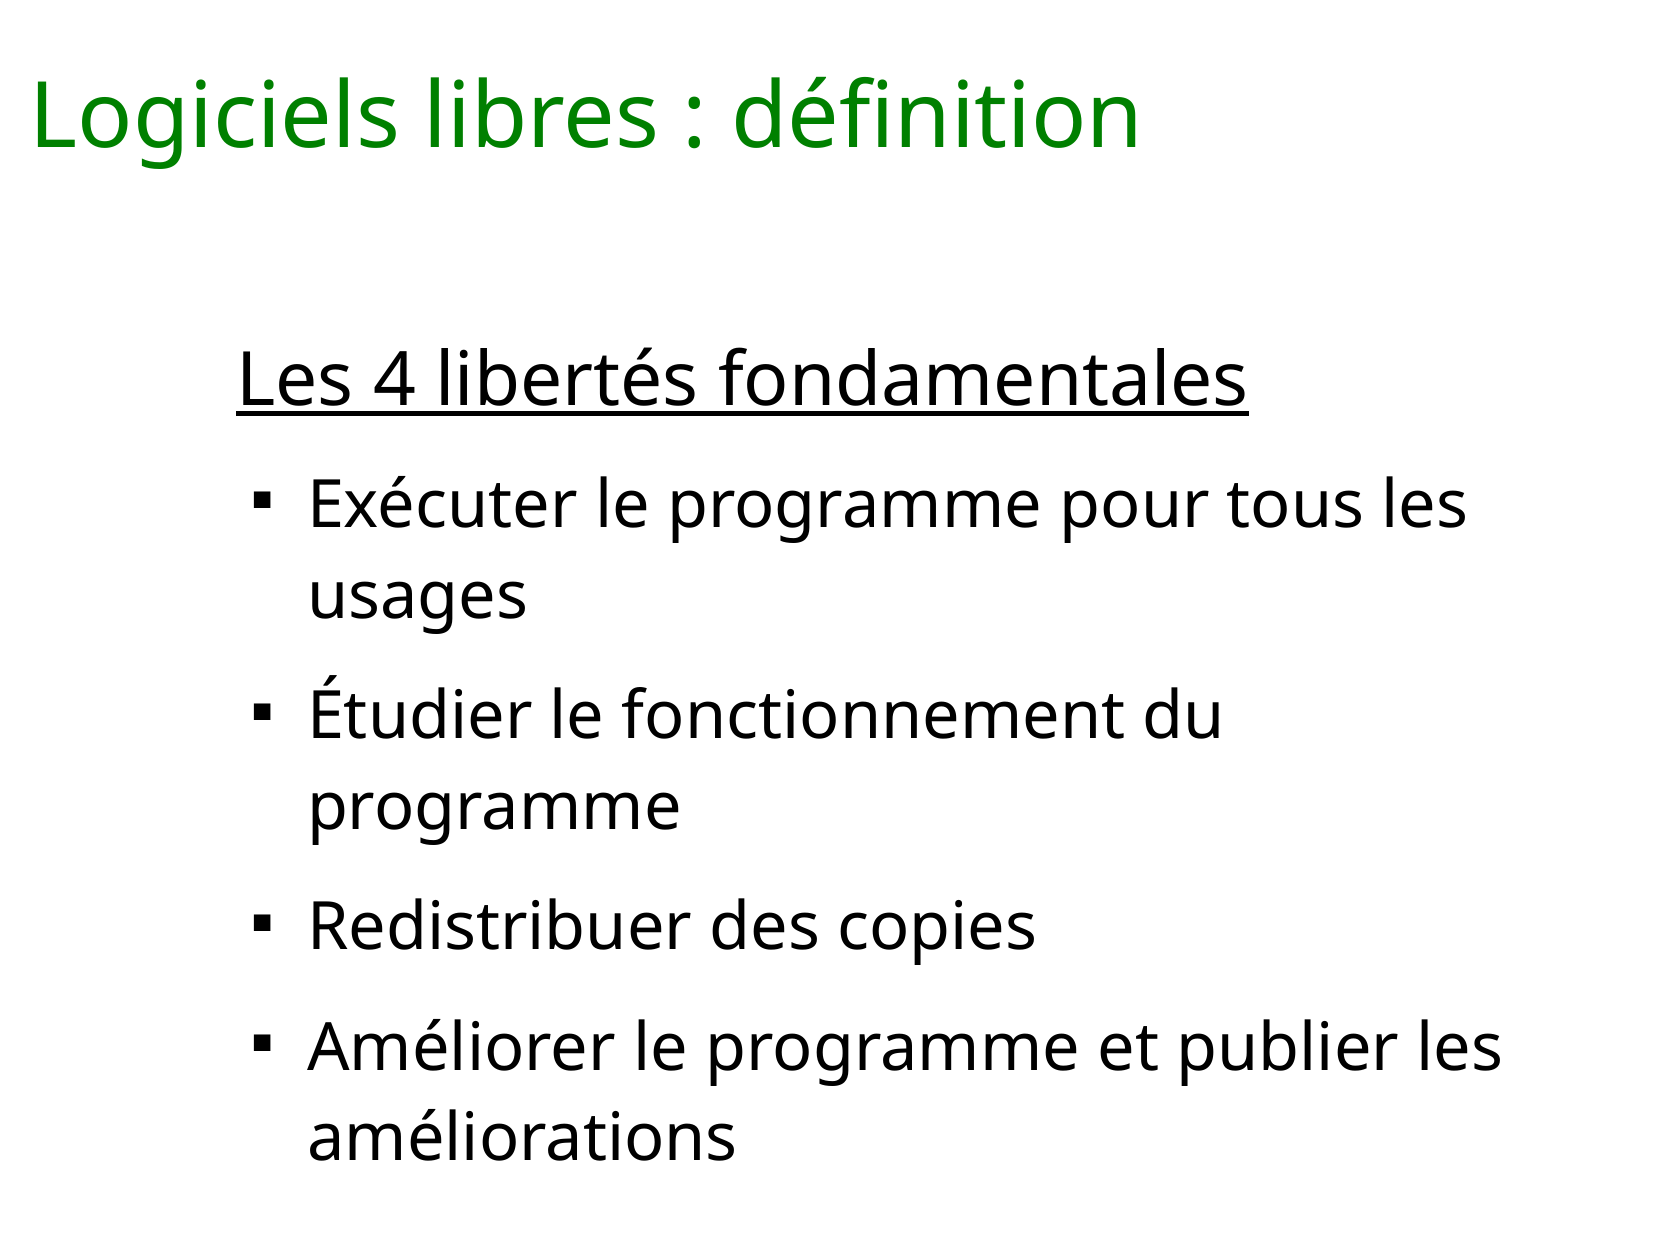

# Logiciels libres : définition
Les 4 libertés fondamentales
Exécuter le programme pour tous les usages
Étudier le fonctionnement du programme
Redistribuer des copies
Améliorer le programme et publier les améliorations